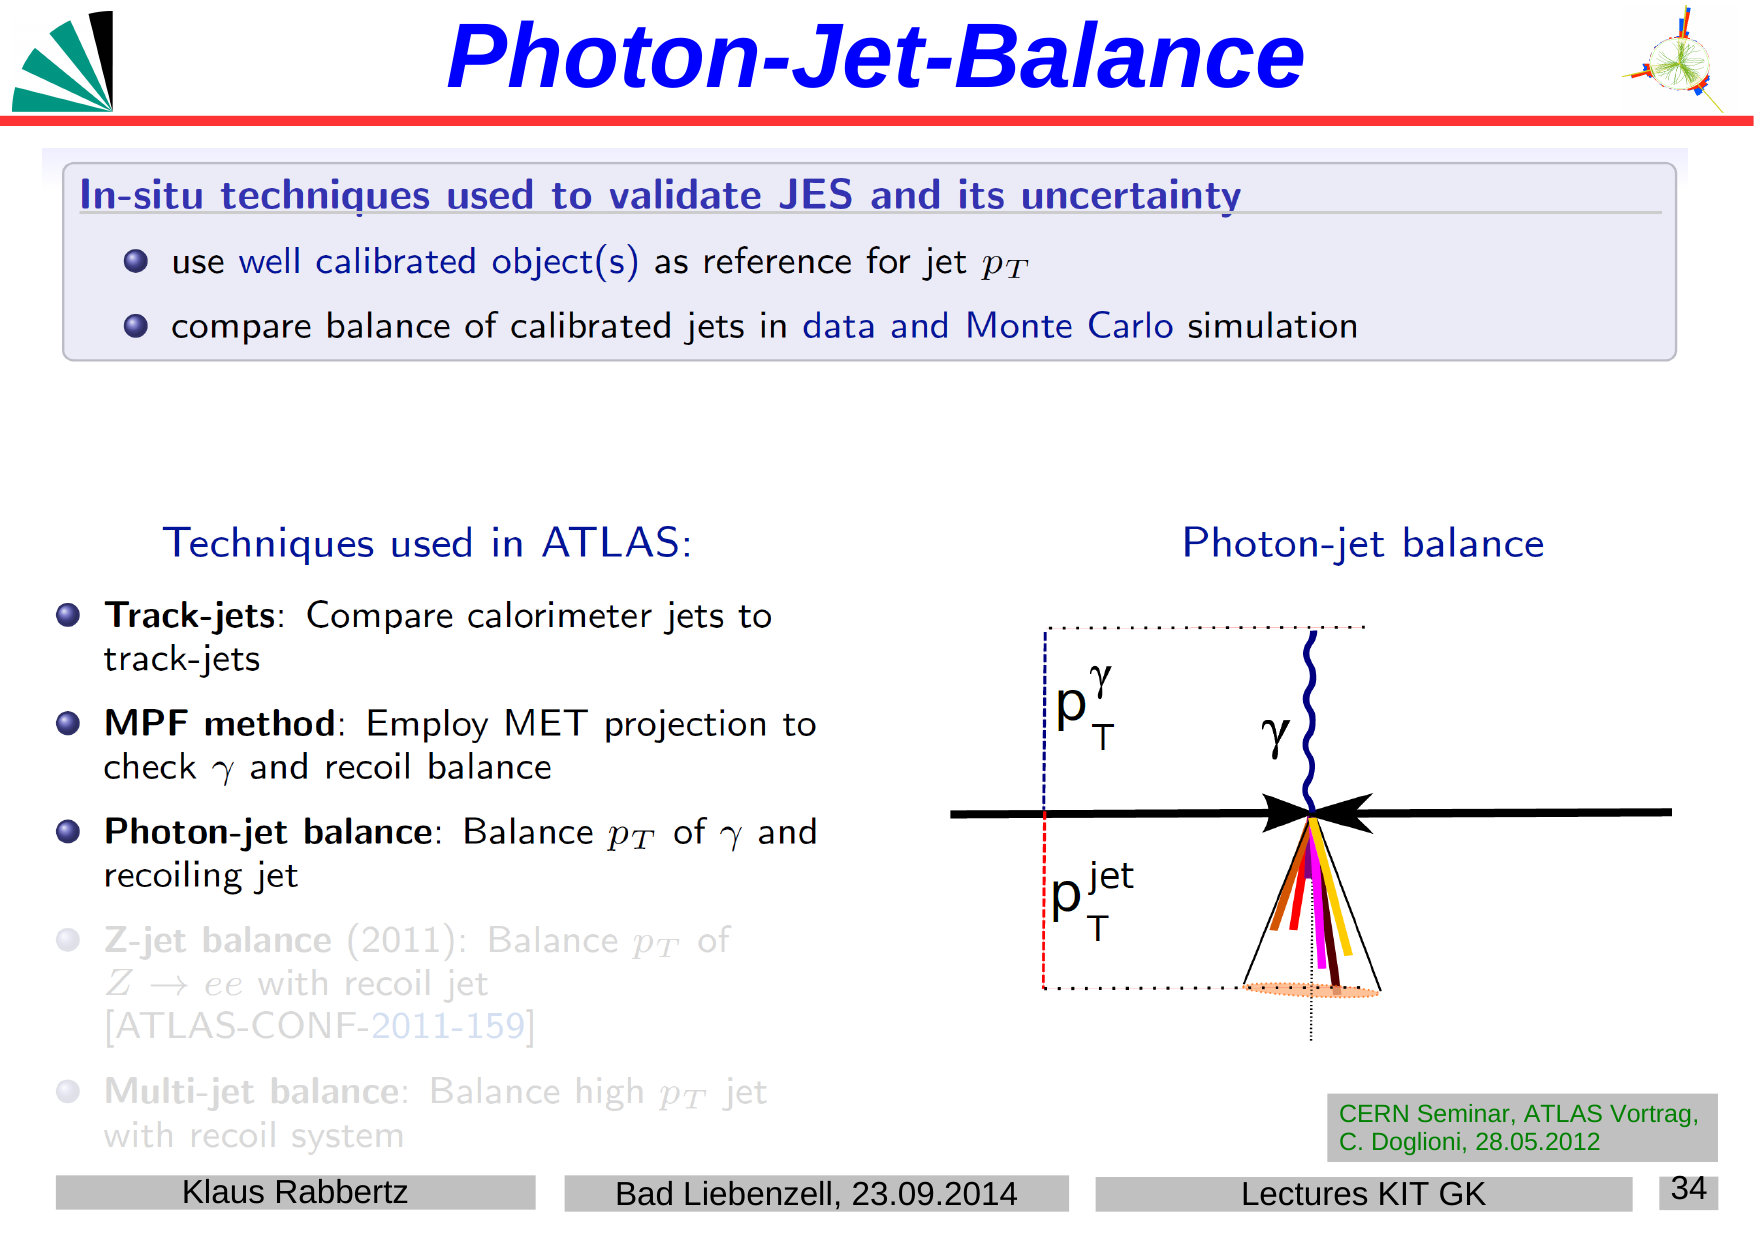

# Photon-Jet-Balance
CERN Seminar, ATLAS Vortrag,
C. Doglioni, 28.05.2012